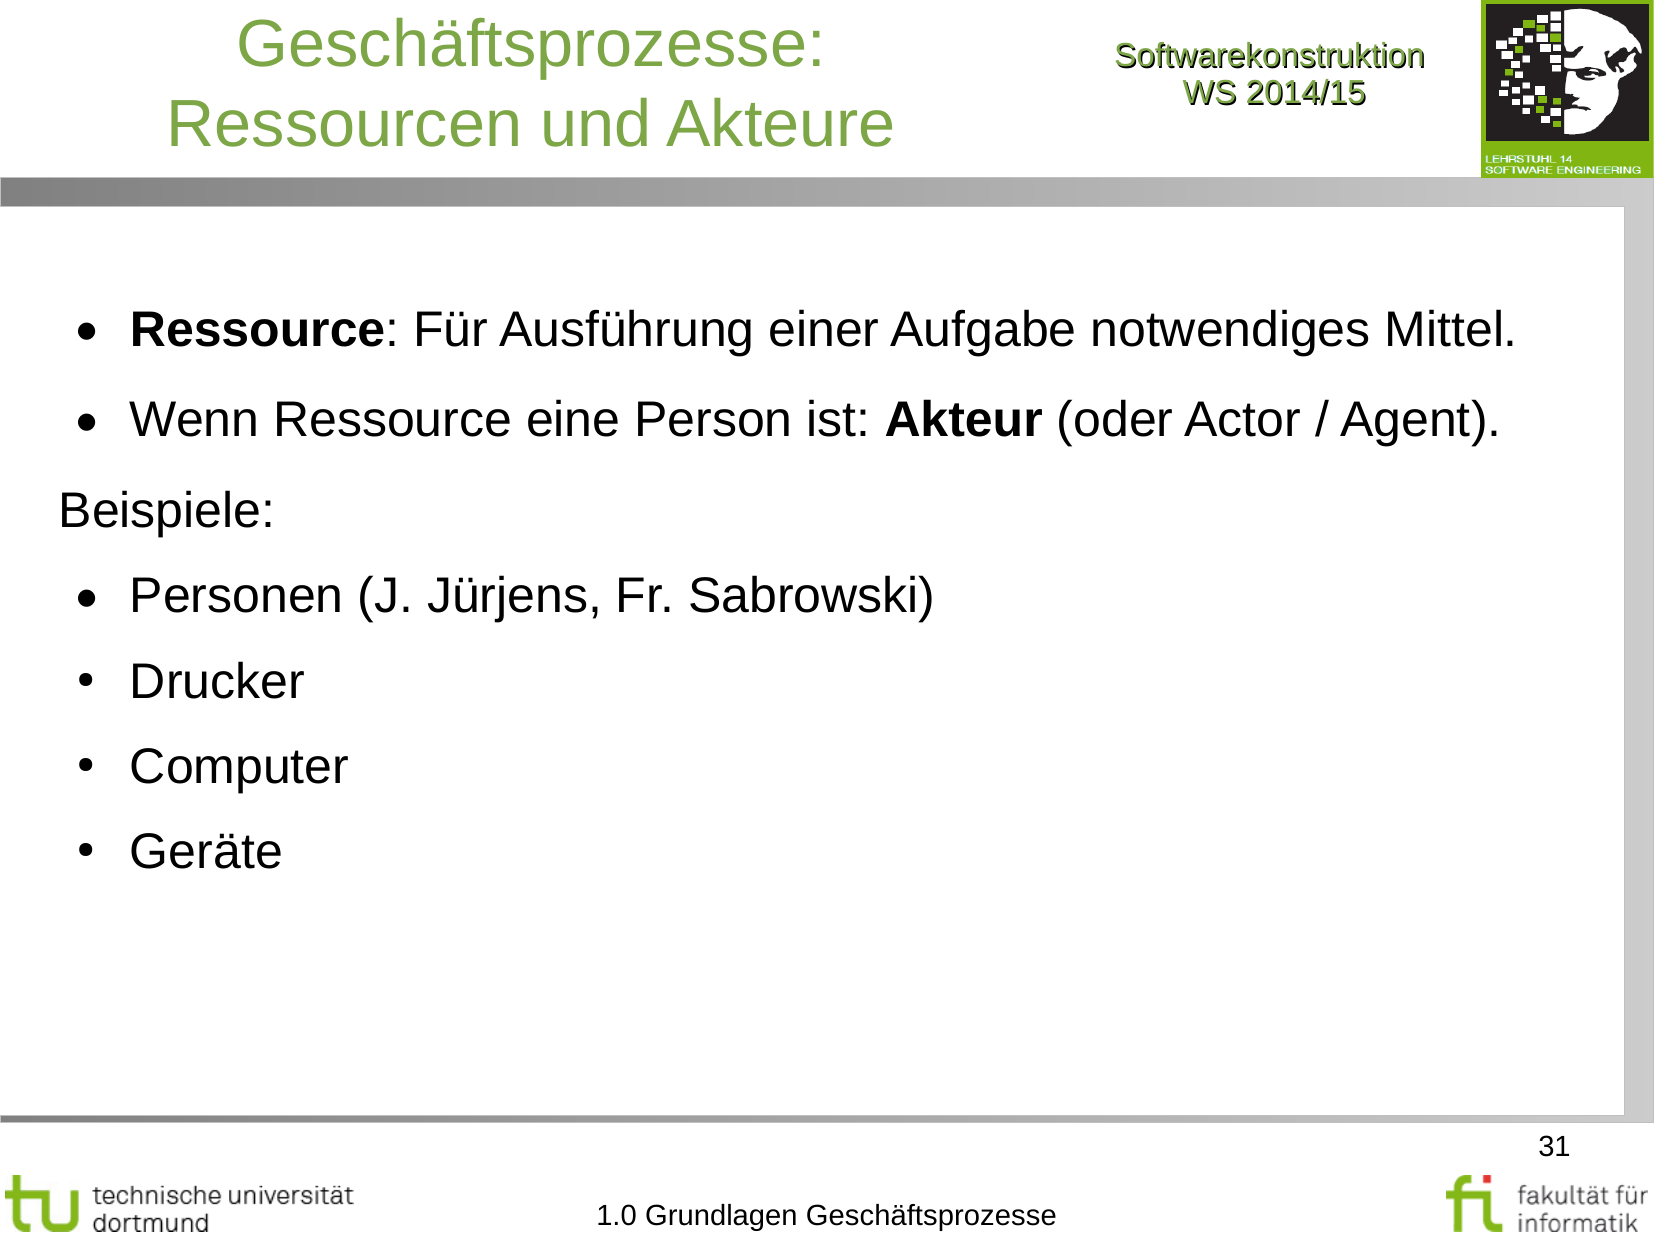

# Geschäftsprozesse: Ressourcen und Akteure
Ressource: Für Ausführung einer Aufgabe notwendiges Mittel.
Wenn Ressource eine Person ist: Akteur (oder Actor / Agent).
Beispiele:
Personen (J. Jürjens, Fr. Sabrowski)
Drucker
Computer
Geräte
31
1.0 Grundlagen Geschäftsprozesse